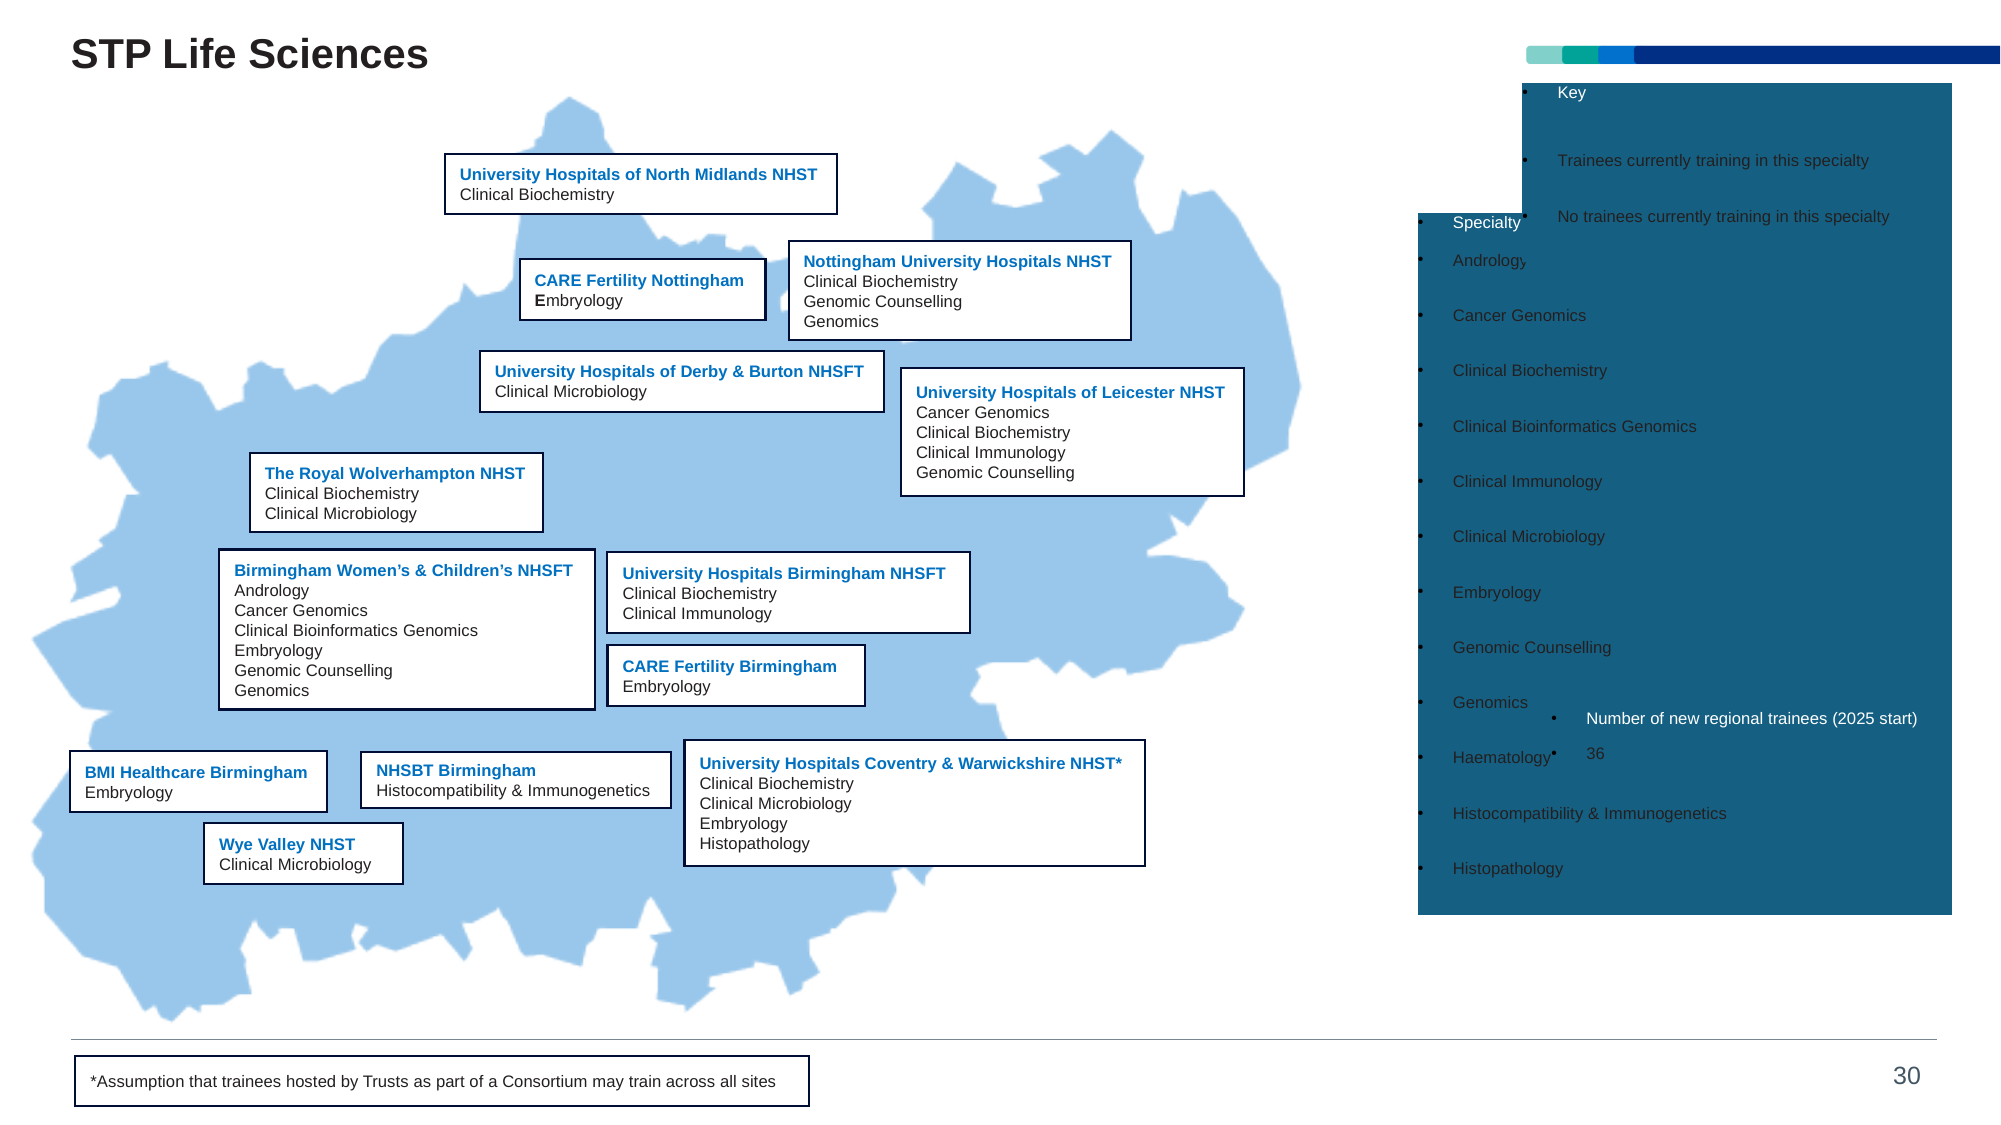

# STP Life Sciences
| Key | |
| --- | --- |
| Trainees currently training in this specialty | |
| No trainees currently training in this specialty | |
University Hospitals of North Midlands NHST
Clinical Biochemistry
| Specialty | West Midlands | East Midlands |
| --- | --- | --- |
| Andrology | | |
| Cancer Genomics | | |
| Clinical Biochemistry | | |
| Clinical Bioinformatics Genomics | | |
| Clinical Immunology | | |
| Clinical Microbiology | | |
| Embryology | | |
| Genomic Counselling | | |
| Genomics | | |
| Haematology & Transfusion Science | | |
| Histocompatibility & Immunogenetics | | |
| Histopathology | | |
Nottingham University Hospitals NHST
Clinical Biochemistry
Genomic Counselling
Genomics
CARE Fertility Nottingham
Embryology
University Hospitals of Derby & Burton NHSFT
Clinical Microbiology
University Hospitals of Leicester NHST
Cancer Genomics
Clinical Biochemistry
Clinical Immunology
Genomic Counselling
The Royal Wolverhampton NHST
Clinical Biochemistry
Clinical Microbiology
Birmingham Women’s & Children’s NHSFT
Andrology
Cancer Genomics
Clinical Bioinformatics Genomics
Embryology
Genomic Counselling
Genomics
University Hospitals Birmingham NHSFT
Clinical Biochemistry
Clinical Immunology
CARE Fertility Birmingham
Embryology
| Number of new regional trainees (2025 start) |
| --- |
| 36 |
University Hospitals Coventry & Warwickshire NHST*
Clinical Biochemistry
Clinical Microbiology
Embryology
Histopathology
BMI Healthcare Birmingham
Embryology
NHSBT Birmingham
Histocompatibility & Immunogenetics
Wye Valley NHST
Clinical Microbiology
*Assumption that trainees hosted by Trusts as part of a Consortium may train across all sites